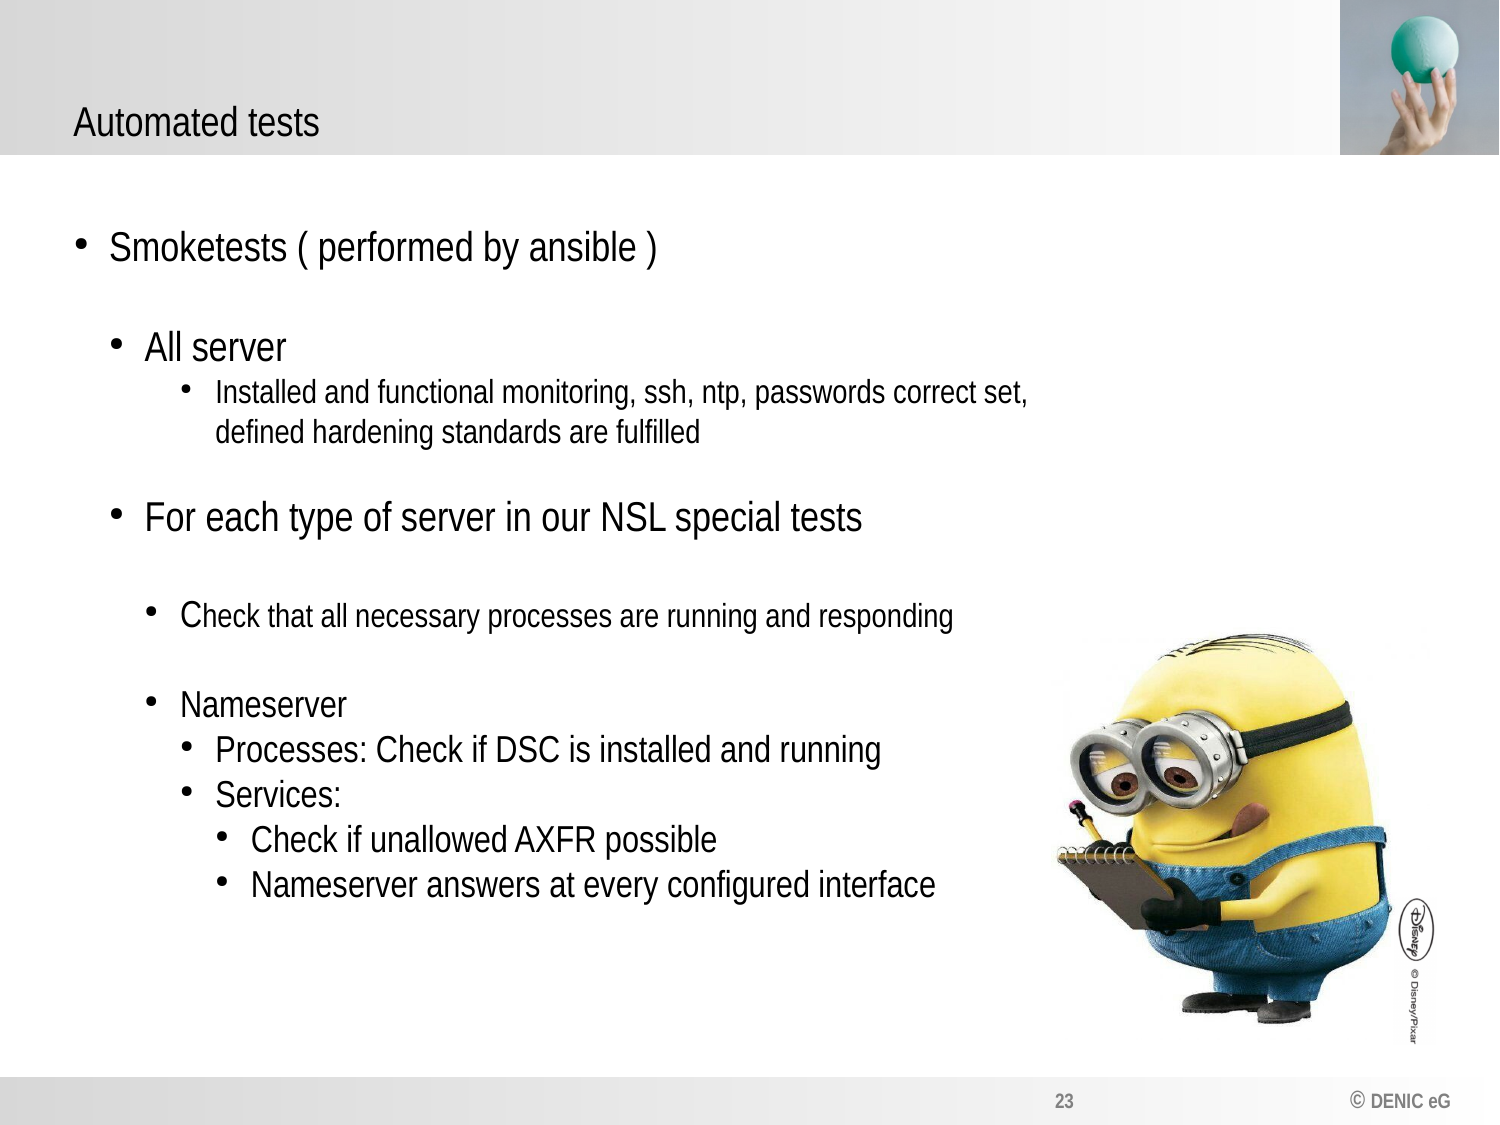

Automated tests
Smoketests ( performed by ansible )
All server
Installed and functional monitoring, ssh, ntp, passwords correct set, defined hardening standards are fulfilled
For each type of server in our NSL special tests
Check that all necessary processes are running and responding
Nameserver
Processes: Check if DSC is installed and running
Services:
Check if unallowed AXFR possible
Nameserver answers at every configured interface
 © DENIC eG